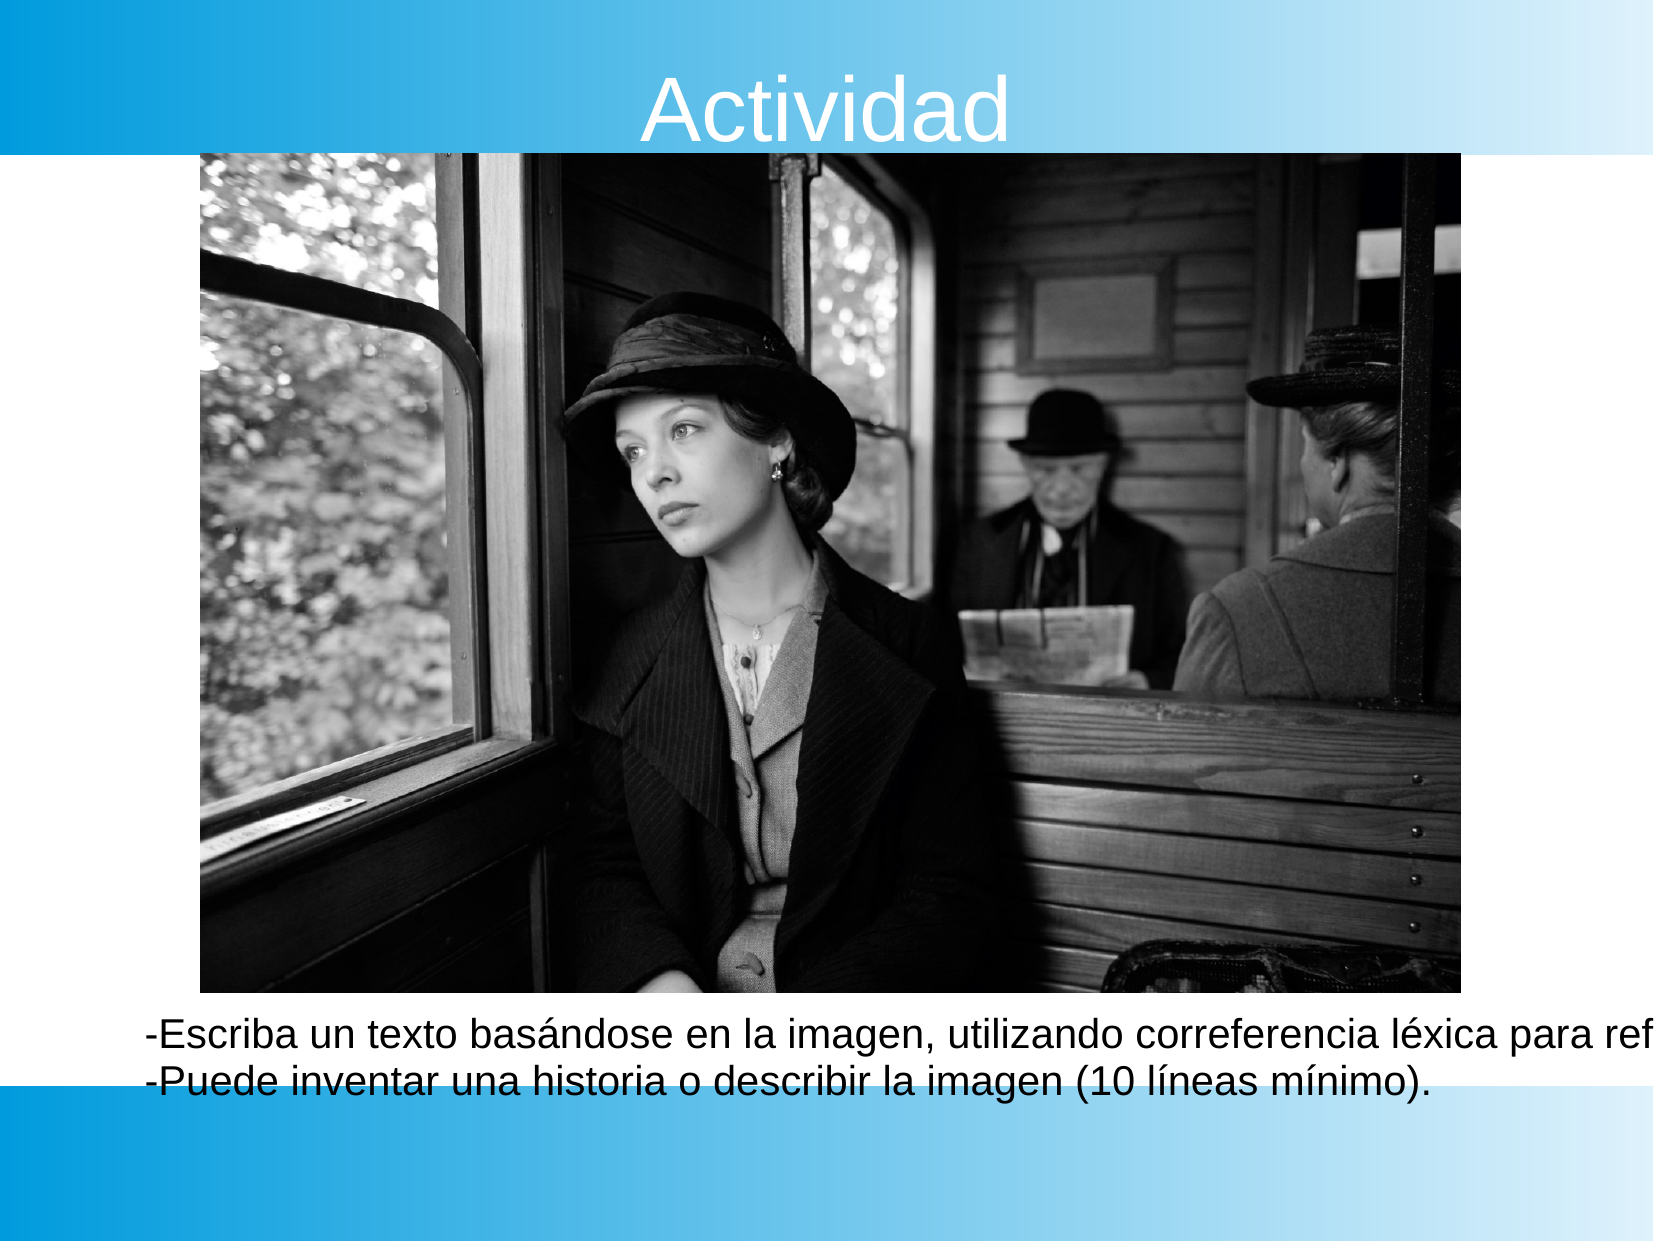

# Actividad
-Escriba un texto basándose en la imagen, utilizando correferencia léxica para referirse a la mujer.
-Puede inventar una historia o describir la imagen (10 líneas mínimo).